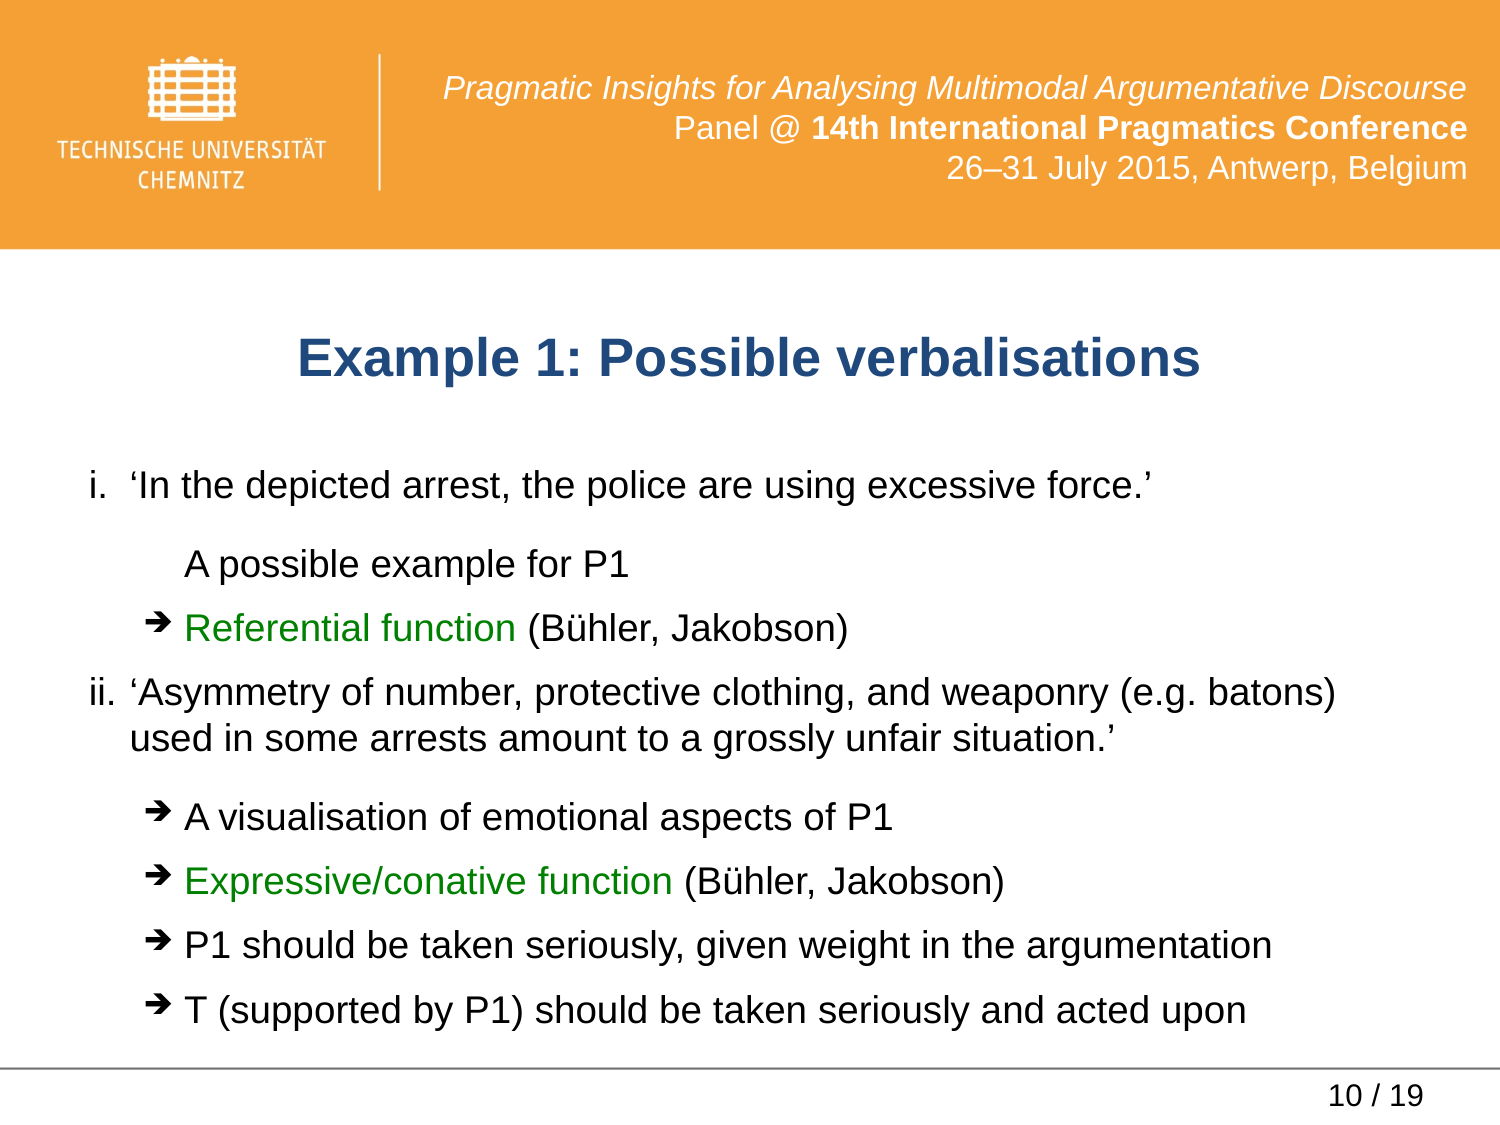

#
Pragmatic Insights for Analysing Multimodal Argumentative Discourse
Panel @ 14th International Pragmatics Conference
26–31 July 2015, Antwerp, Belgium
Example 1: Possible verbalisations
‘In the depicted arrest, the police are using excessive force.’
A possible example for P1
Referential function (Bühler, Jakobson)
‘Asymmetry of number, protective clothing, and weaponry (e.g. batons) used in some arrests amount to a grossly unfair situation.’
A visualisation of emotional aspects of P1
Expressive/conative function (Bühler, Jakobson)
P1 should be taken seriously, given weight in the argumentation
T (supported by P1) should be taken seriously and acted upon